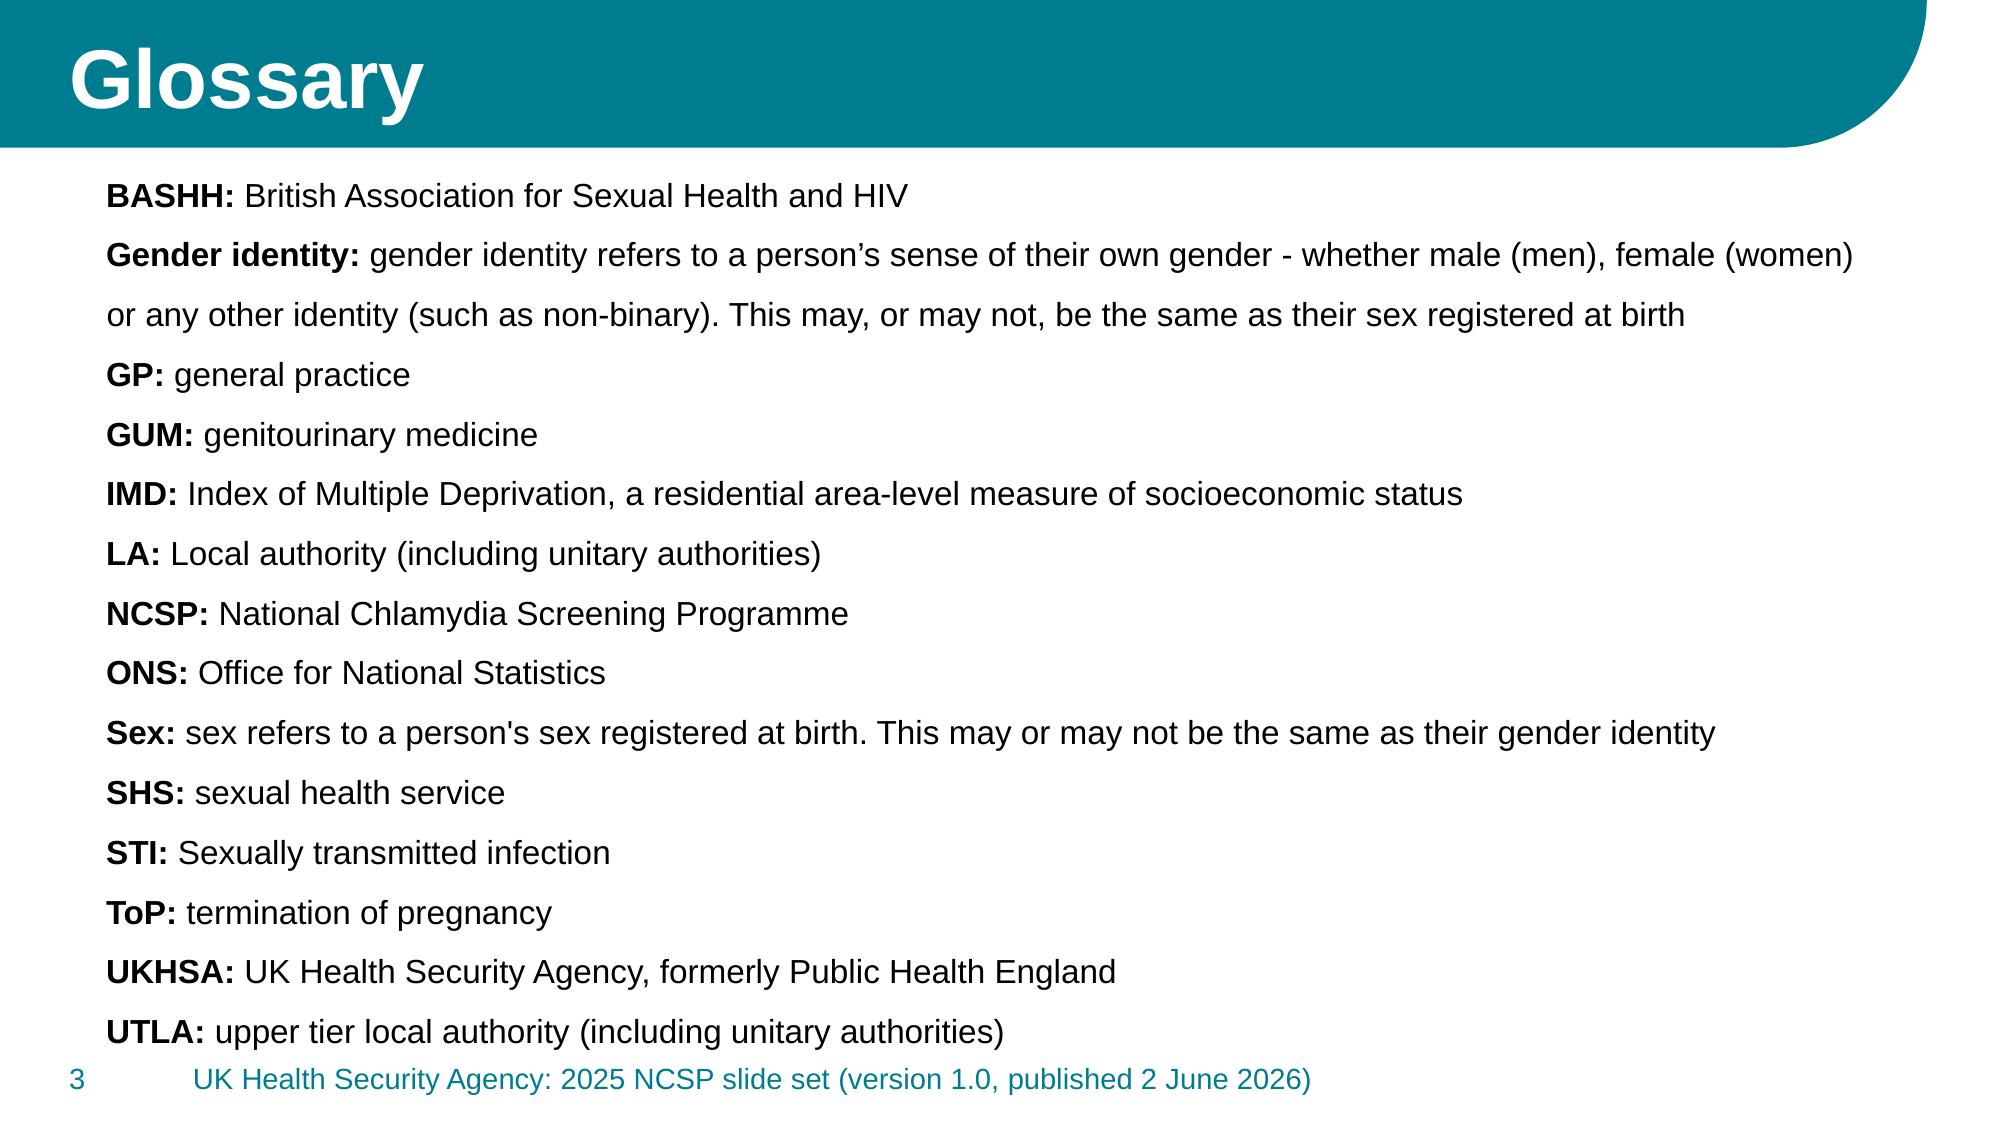

# Glossary
BASHH: British Association for Sexual Health and HIV
Gender identity: gender identity refers to a person’s sense of their own gender - whether male (men), female (women) or any other identity (such as non-binary). This may, or may not, be the same as their sex registered at birth
GP: general practice
GUM: genitourinary medicine
IMD: Index of Multiple Deprivation, a residential area-level measure of socioeconomic status
LA: Local authority (including unitary authorities)
NCSP: National Chlamydia Screening Programme
ONS: Office for National Statistics
Sex: sex refers to a person's sex registered at birth. This may or may not be the same as their gender identity
SHS: sexual health service
STI: Sexually transmitted infection
ToP: termination of pregnancy
UKHSA: UK Health Security Agency, formerly Public Health England
UTLA: upper tier local authority (including unitary authorities)
3